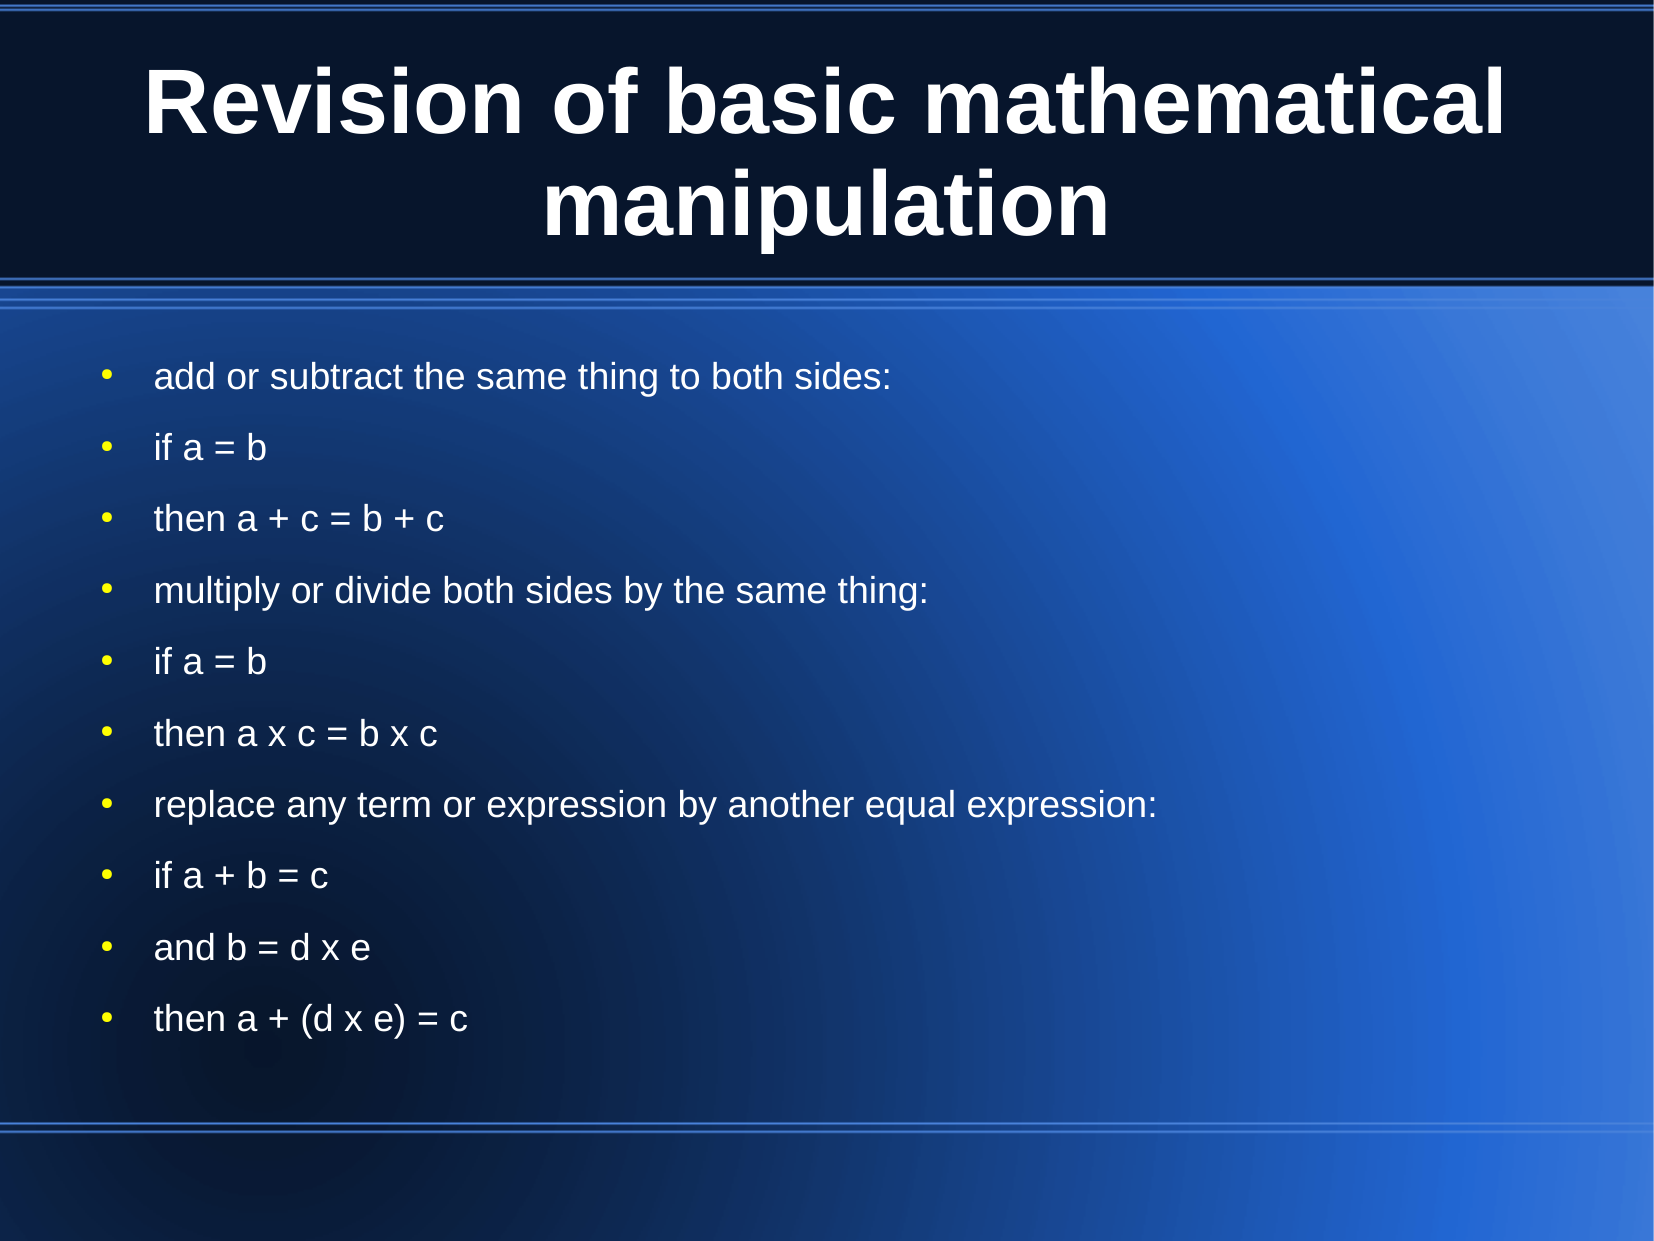

# Revision of basic mathematical manipulation
add or subtract the same thing to both sides:
if a = b
then a + c = b + c
multiply or divide both sides by the same thing:
if a = b
then a x c = b x c
replace any term or expression by another equal expression:
if a + b = c
and b = d x e
then a + (d x e) = c